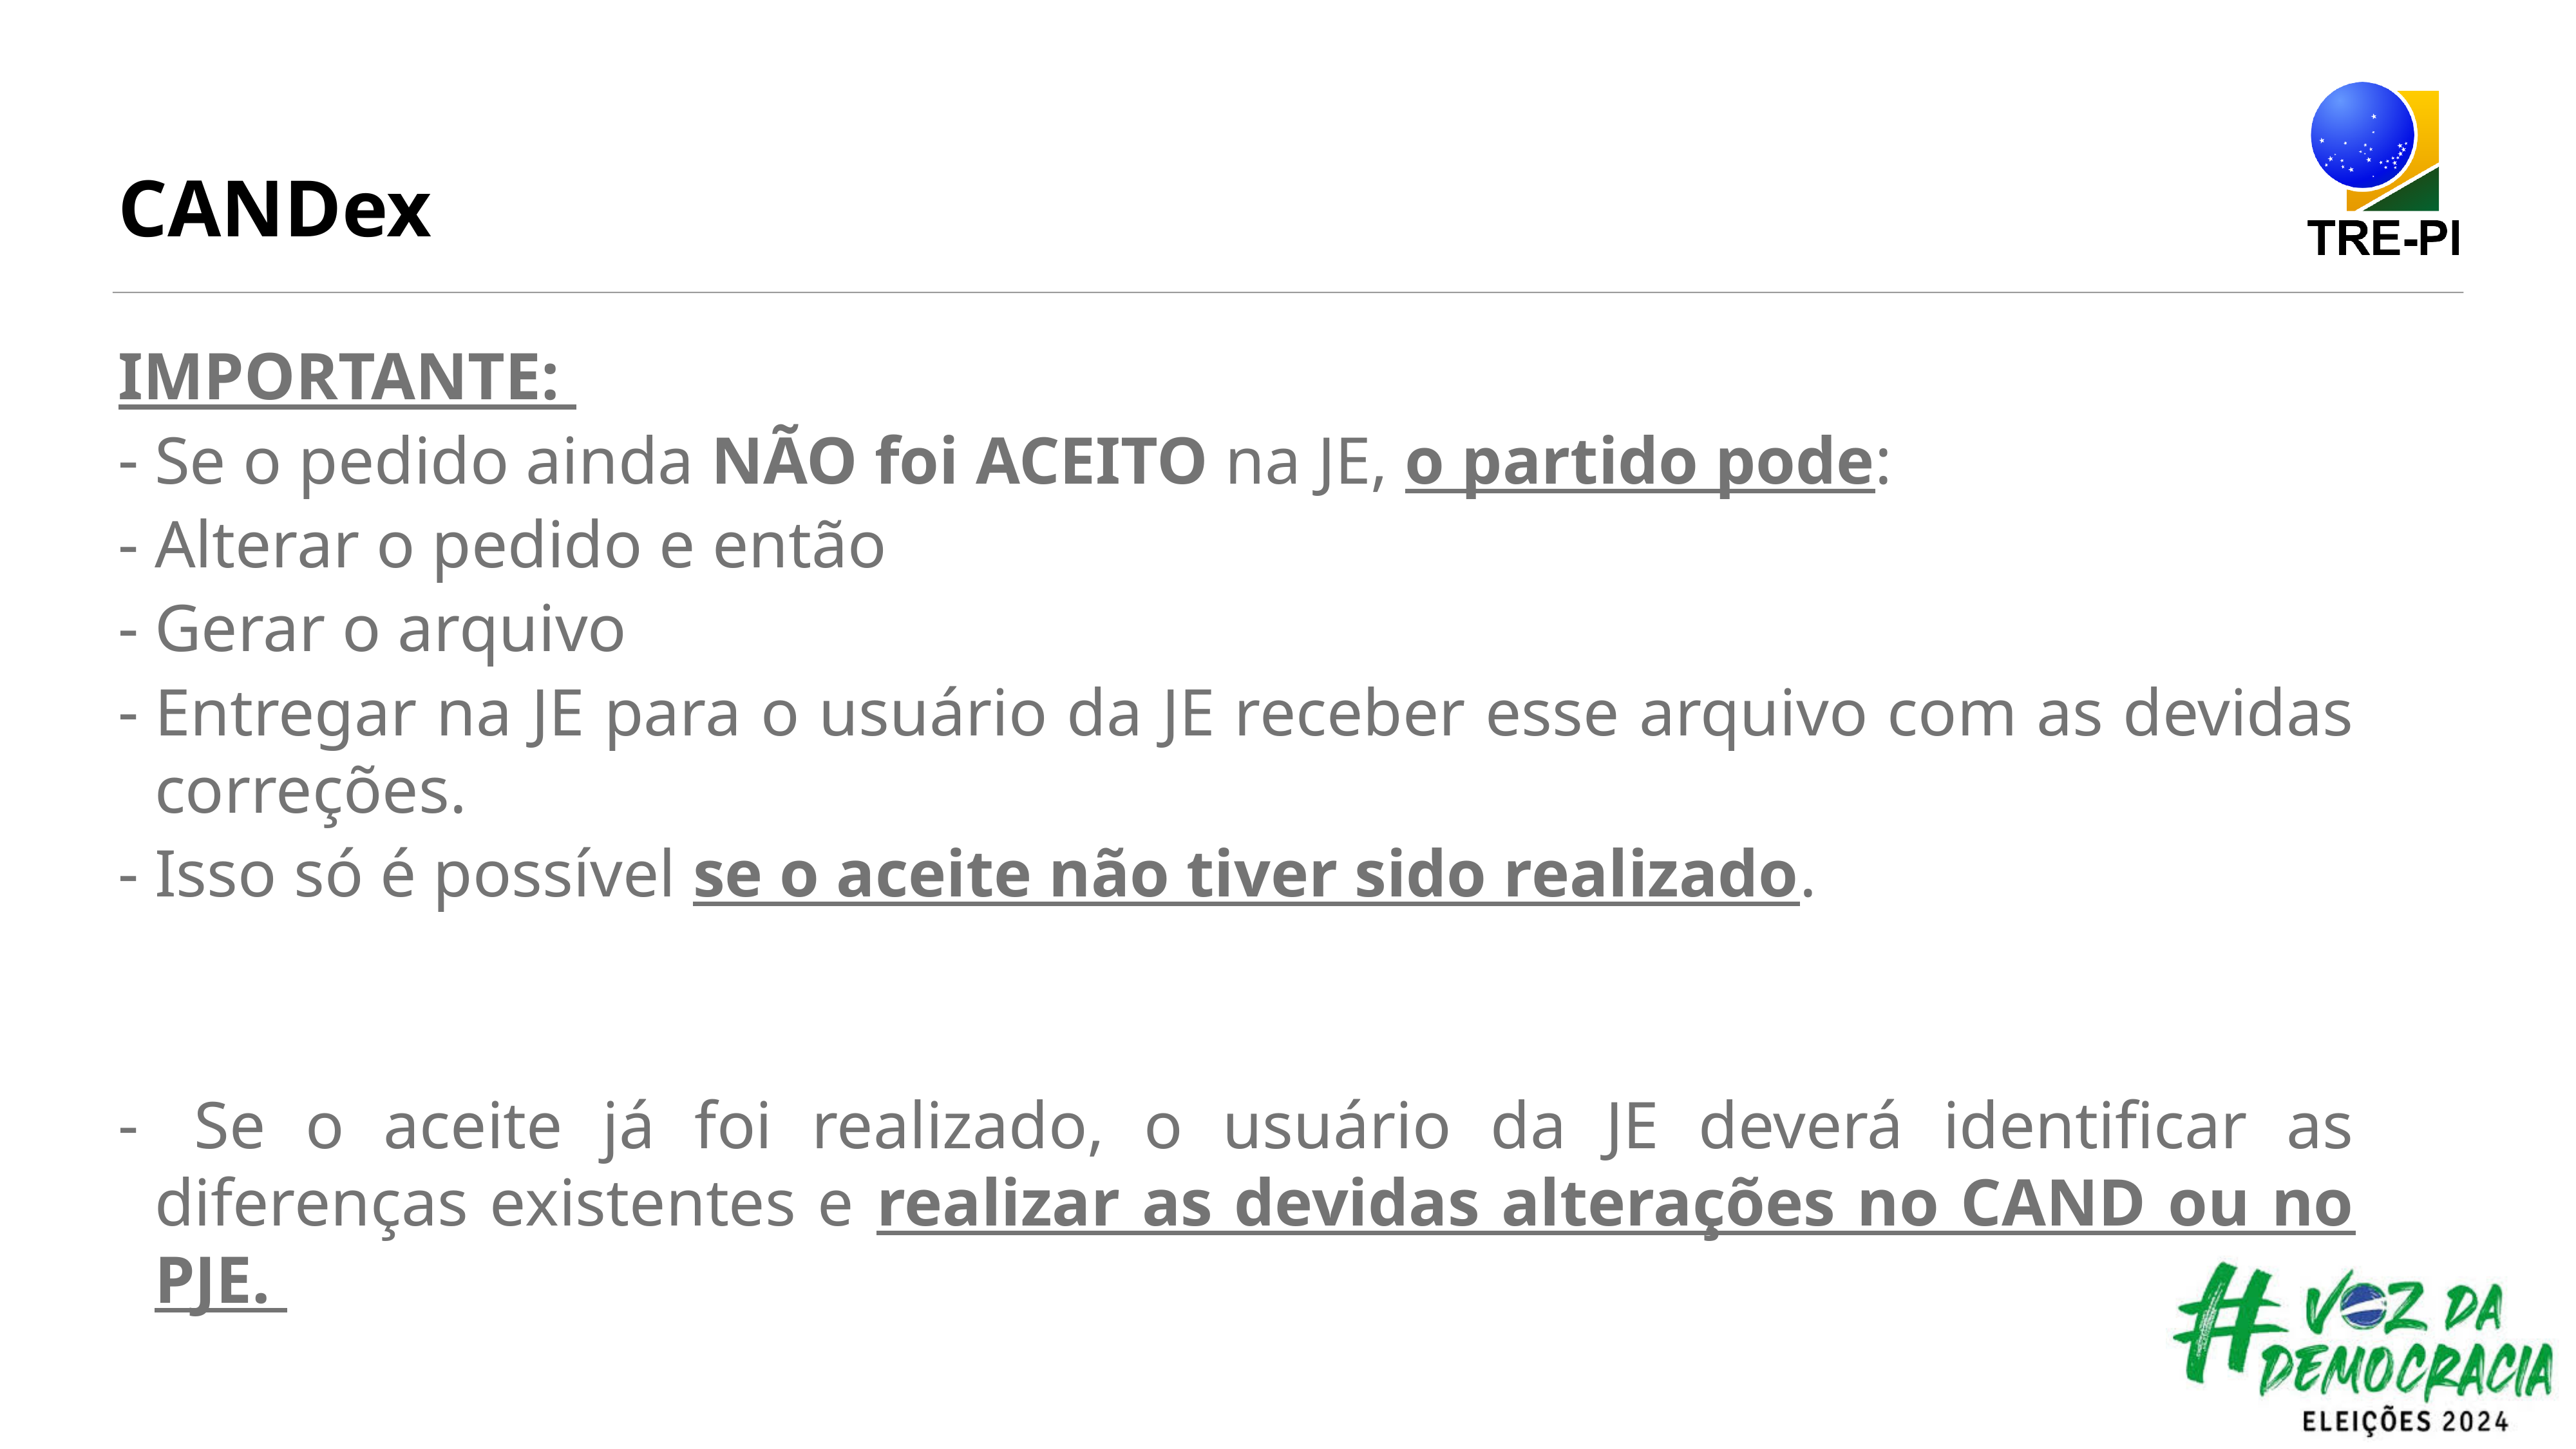

# CANDex
IMPORTANTE:
Se o pedido ainda NÃO foi ACEITO na JE, o partido pode:
Alterar o pedido e então
Gerar o arquivo
Entregar na JE para o usuário da JE receber esse arquivo com as devidas correções.
Isso só é possível se o aceite não tiver sido realizado.
 Se o aceite já foi realizado, o usuário da JE deverá identificar as diferenças existentes e realizar as devidas alterações no CAND ou no PJE.